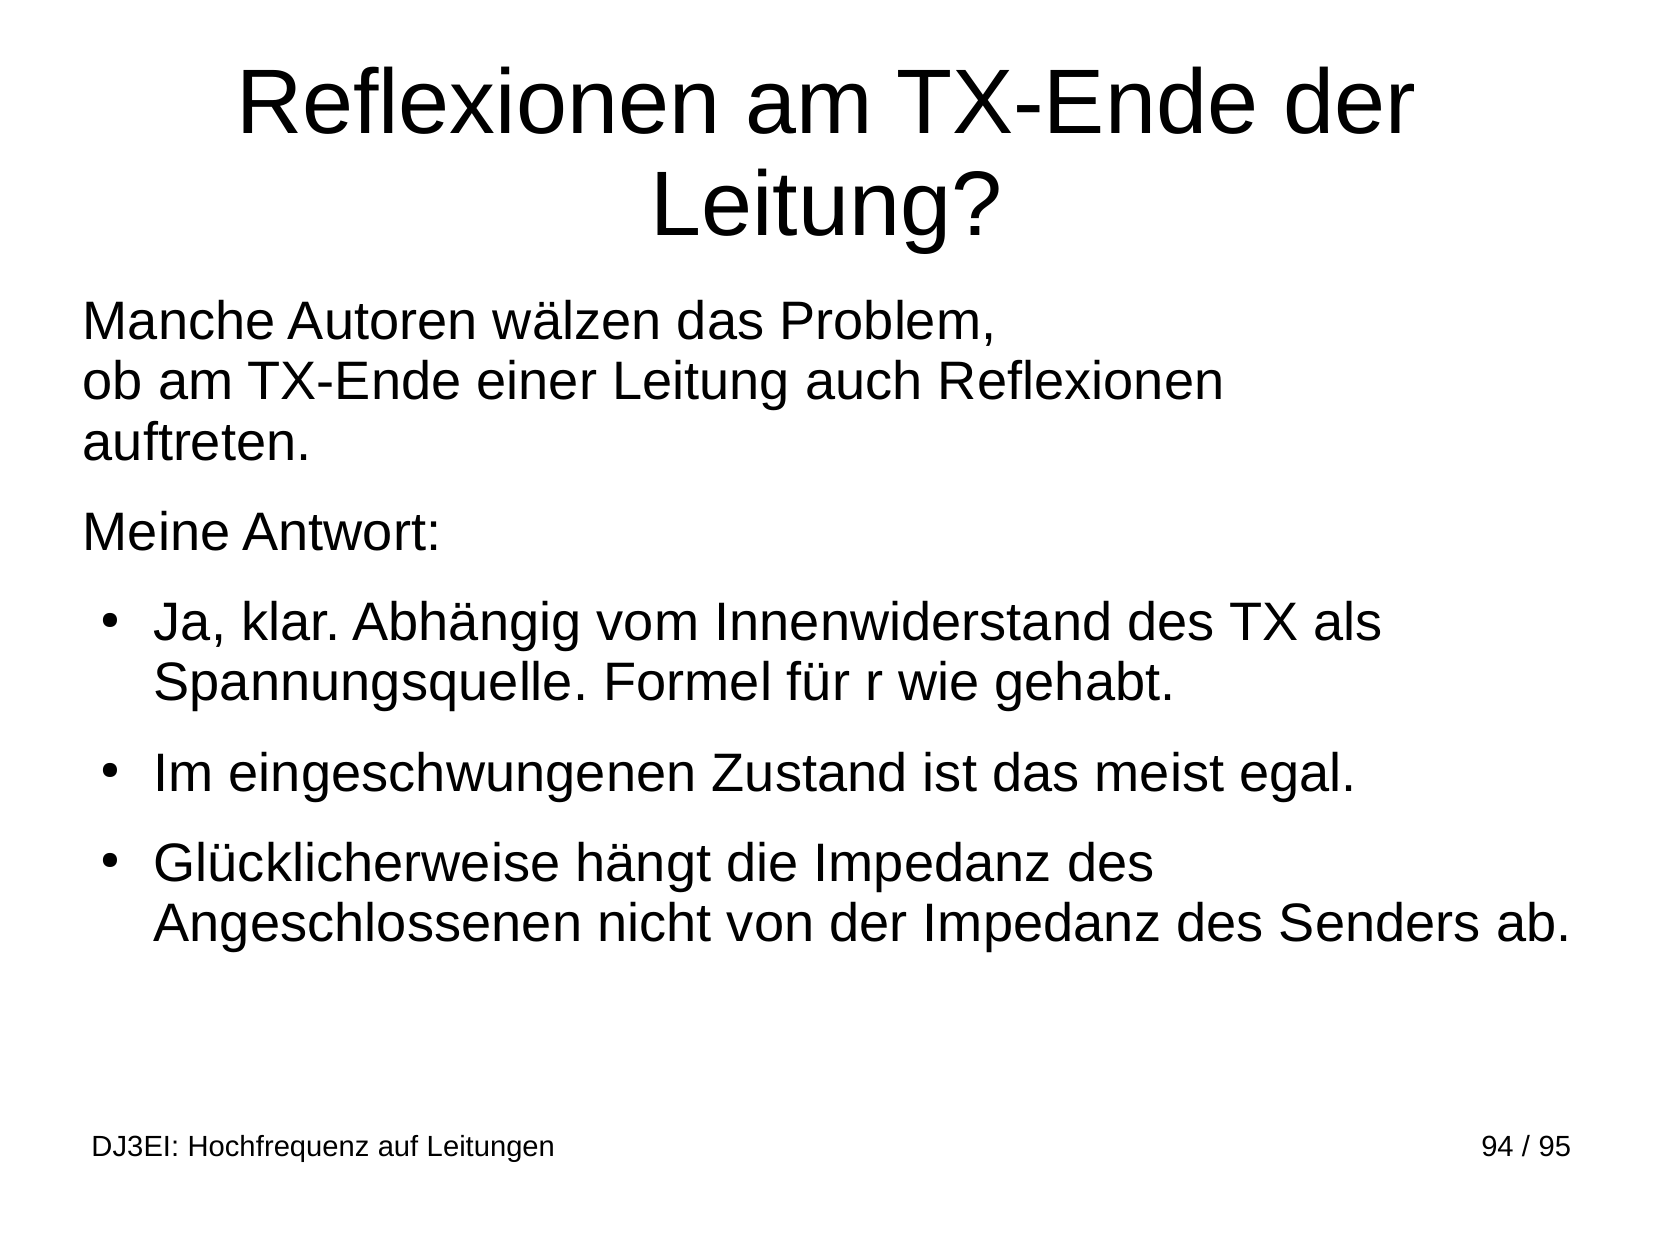

# Reflexionen am TX-Ende der Leitung?
Manche Autoren wälzen das Problem,
ob am TX-Ende einer Leitung auch Reflexionen
auftreten.
Meine Antwort:
Ja, klar. Abhängig vom Innenwiderstand des TX als Spannungsquelle. Formel für r wie gehabt.
Im eingeschwungenen Zustand ist das meist egal.
Glücklicherweise hängt die Impedanz des Angeschlossenen nicht von der Impedanz des Senders ab.